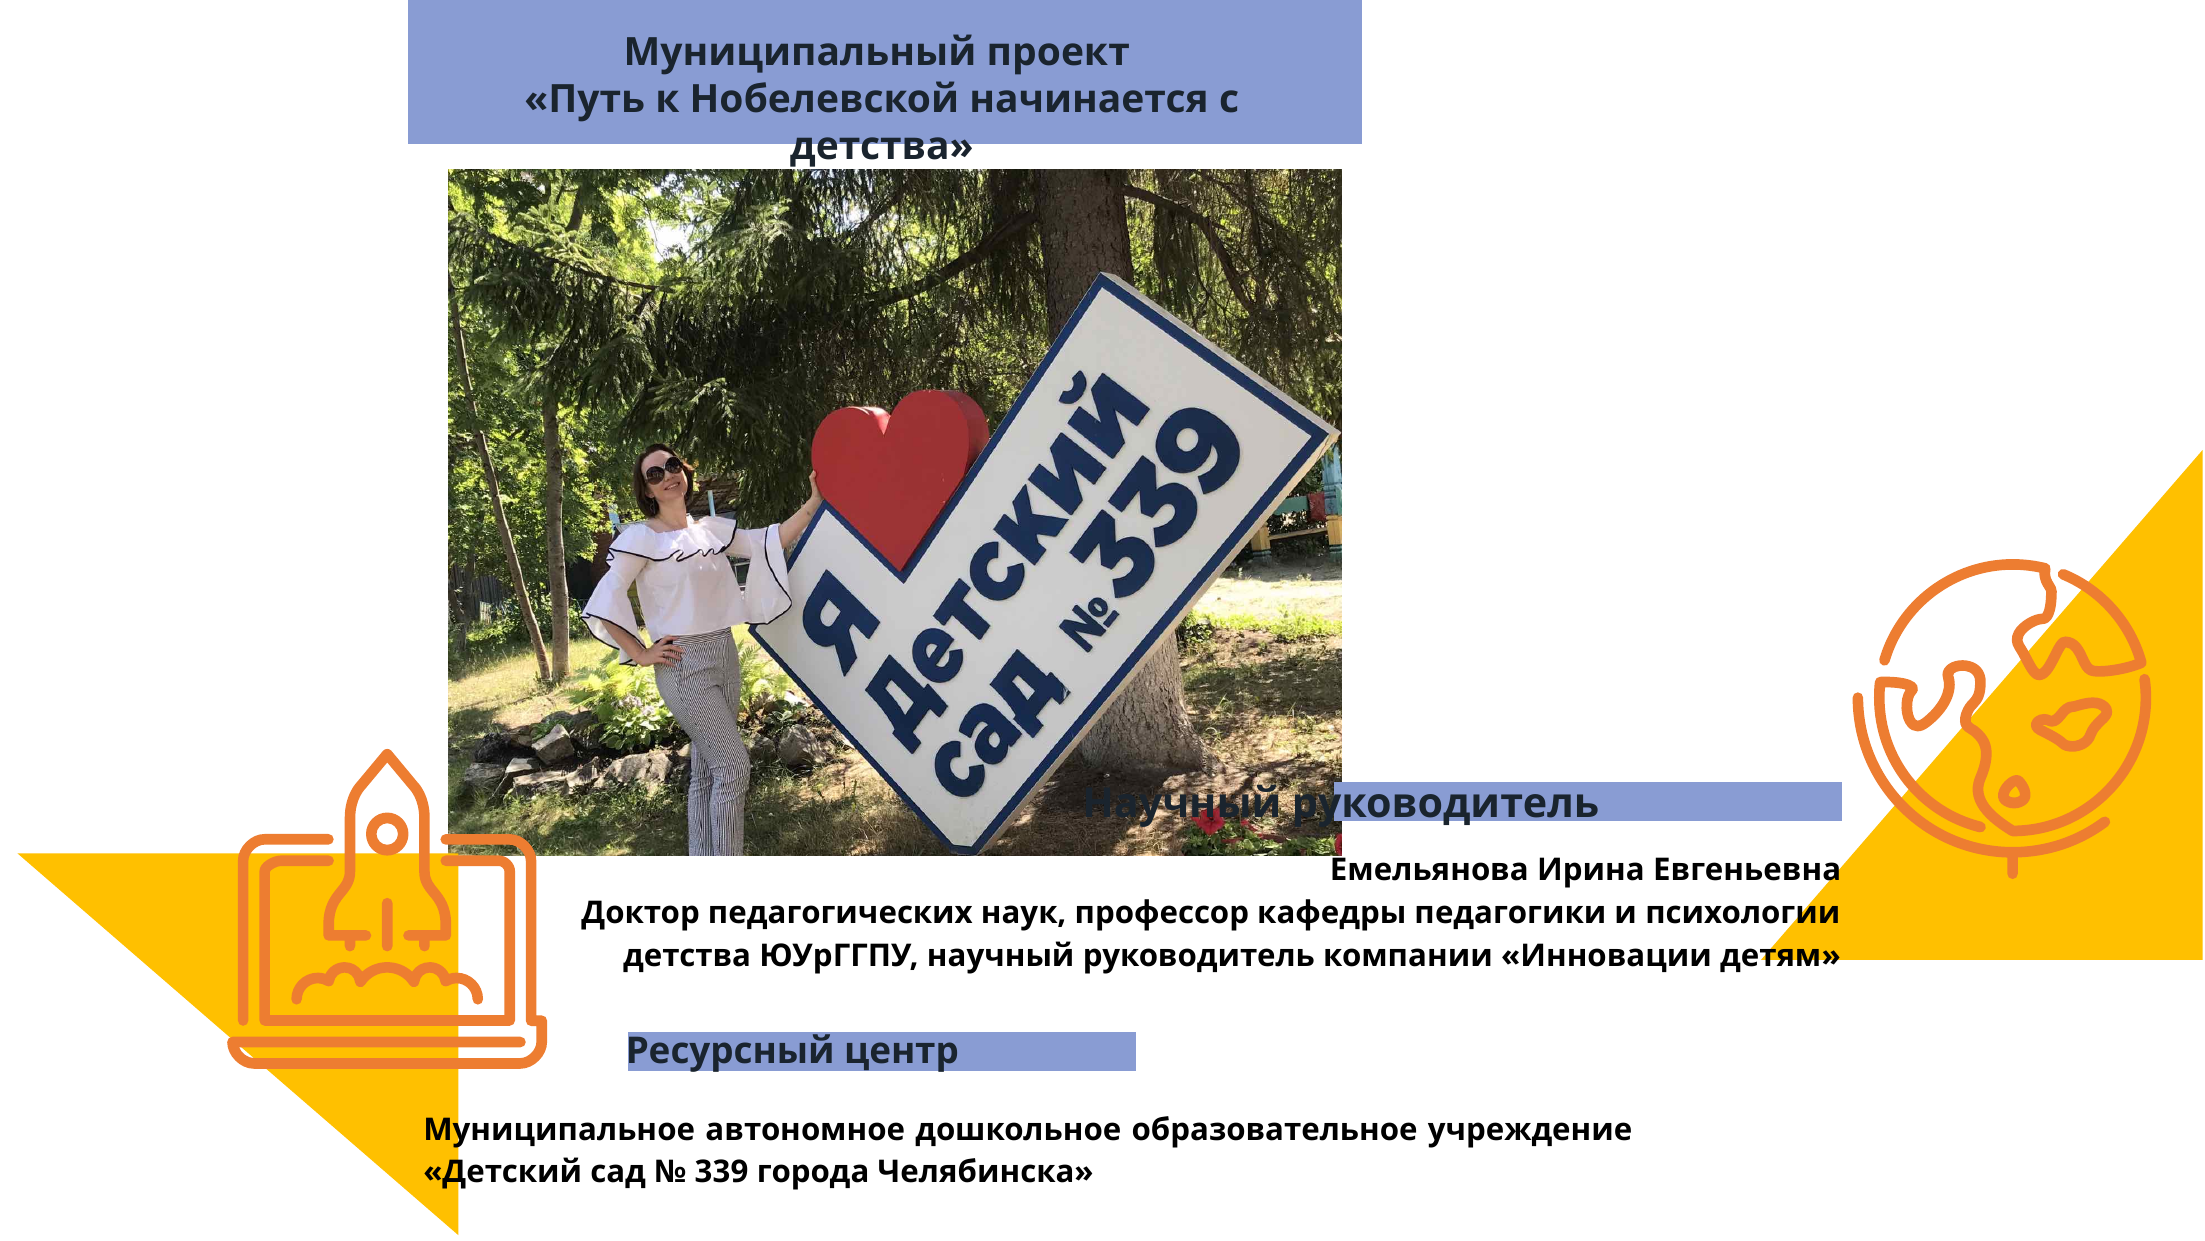

Муниципальный проект
«Путь к Нобелевской начинается с детства»
Научный руководитель
Емельянова Ирина Евгеньевна
Доктор педагогических наук, профессор кафедры педагогики и психологии детства ЮУрГГПУ, научный руководитель компании «Инновации детям»
Ресурсный центр
Муниципальное автономное дошкольное образовательное учреждение «Детский сад № 339 города Челябинска»